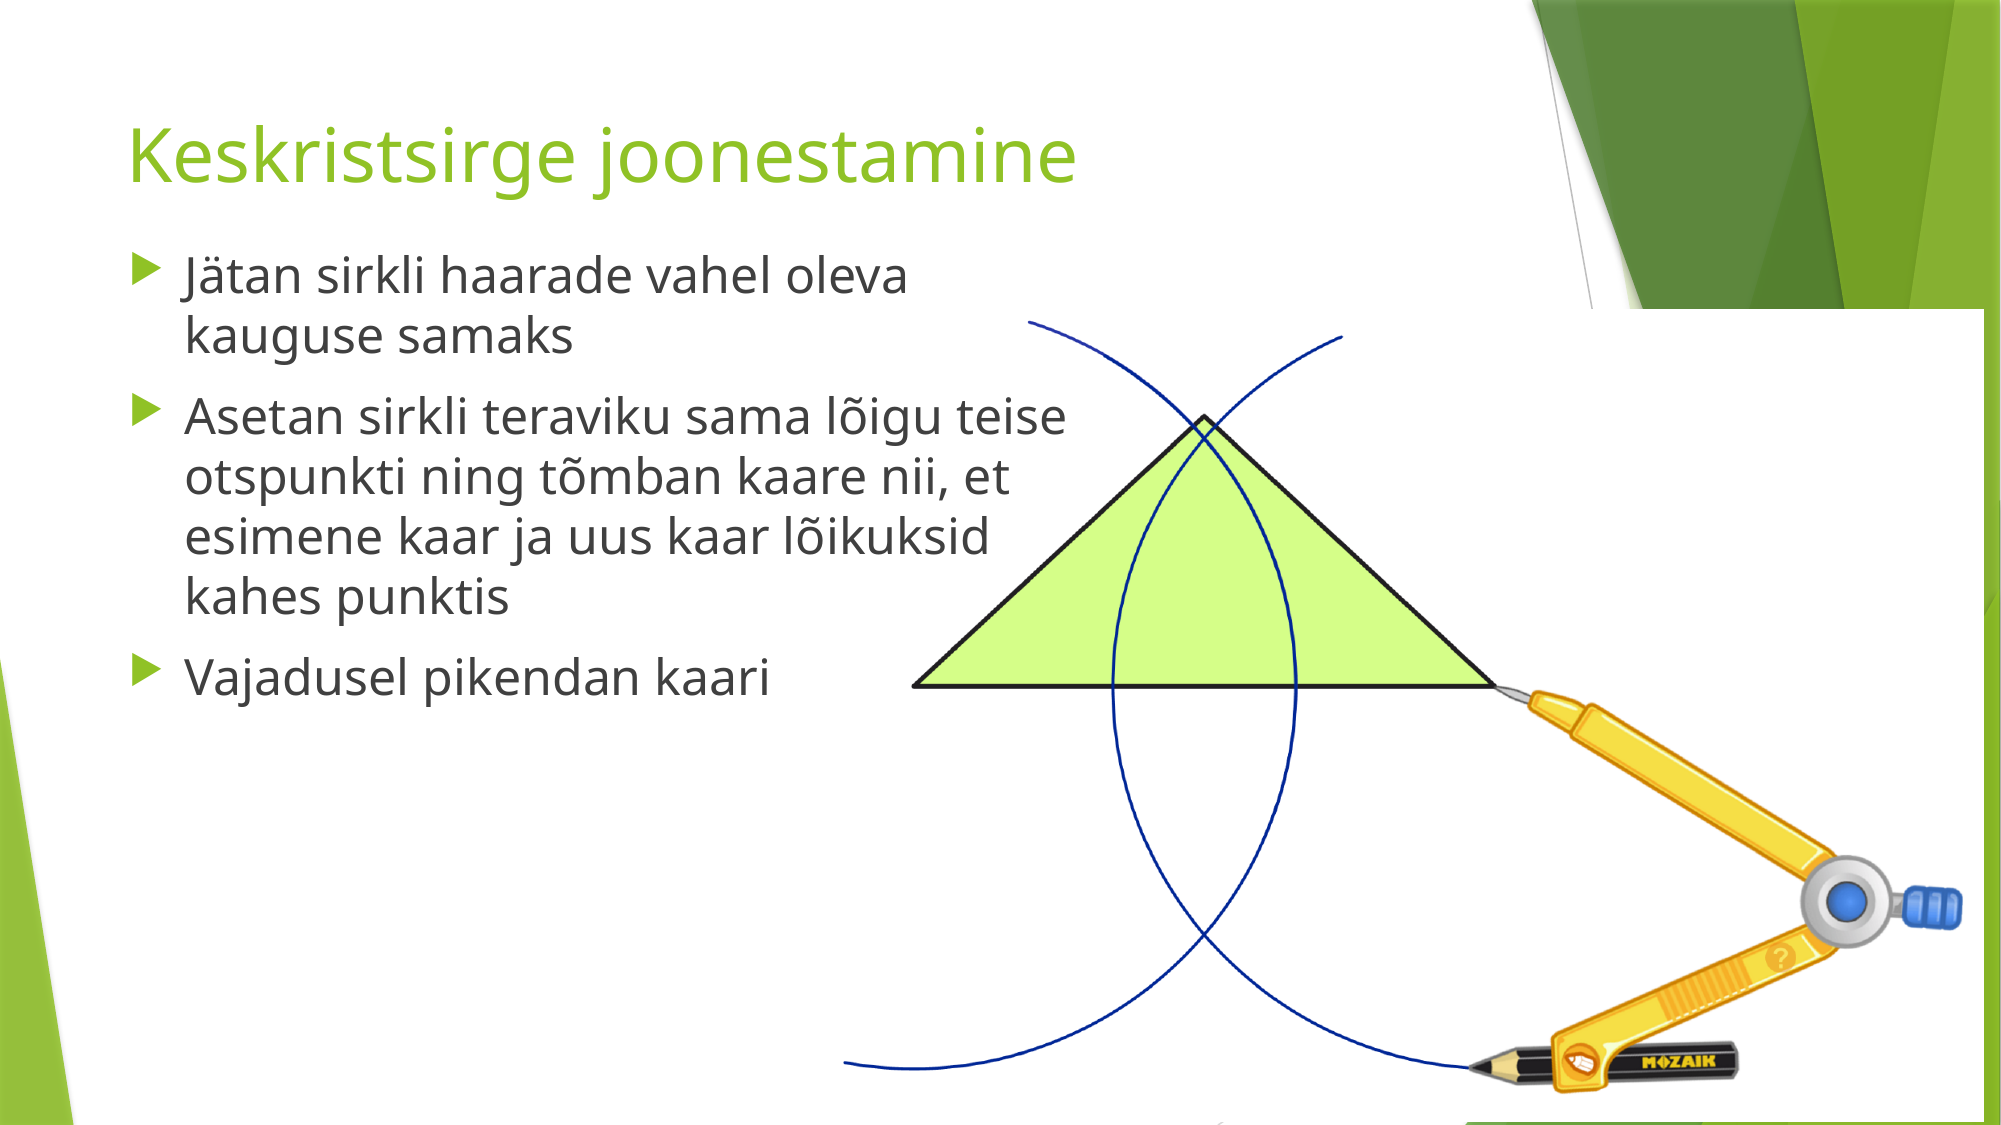

# Keskristsirge joonestamine
Jätan sirkli haarade vahel oleva kauguse samaks
Asetan sirkli teraviku sama lõigu teise otspunkti ning tõmban kaare nii, et esimene kaar ja uus kaar lõikuksid kahes punktis
Vajadusel pikendan kaari